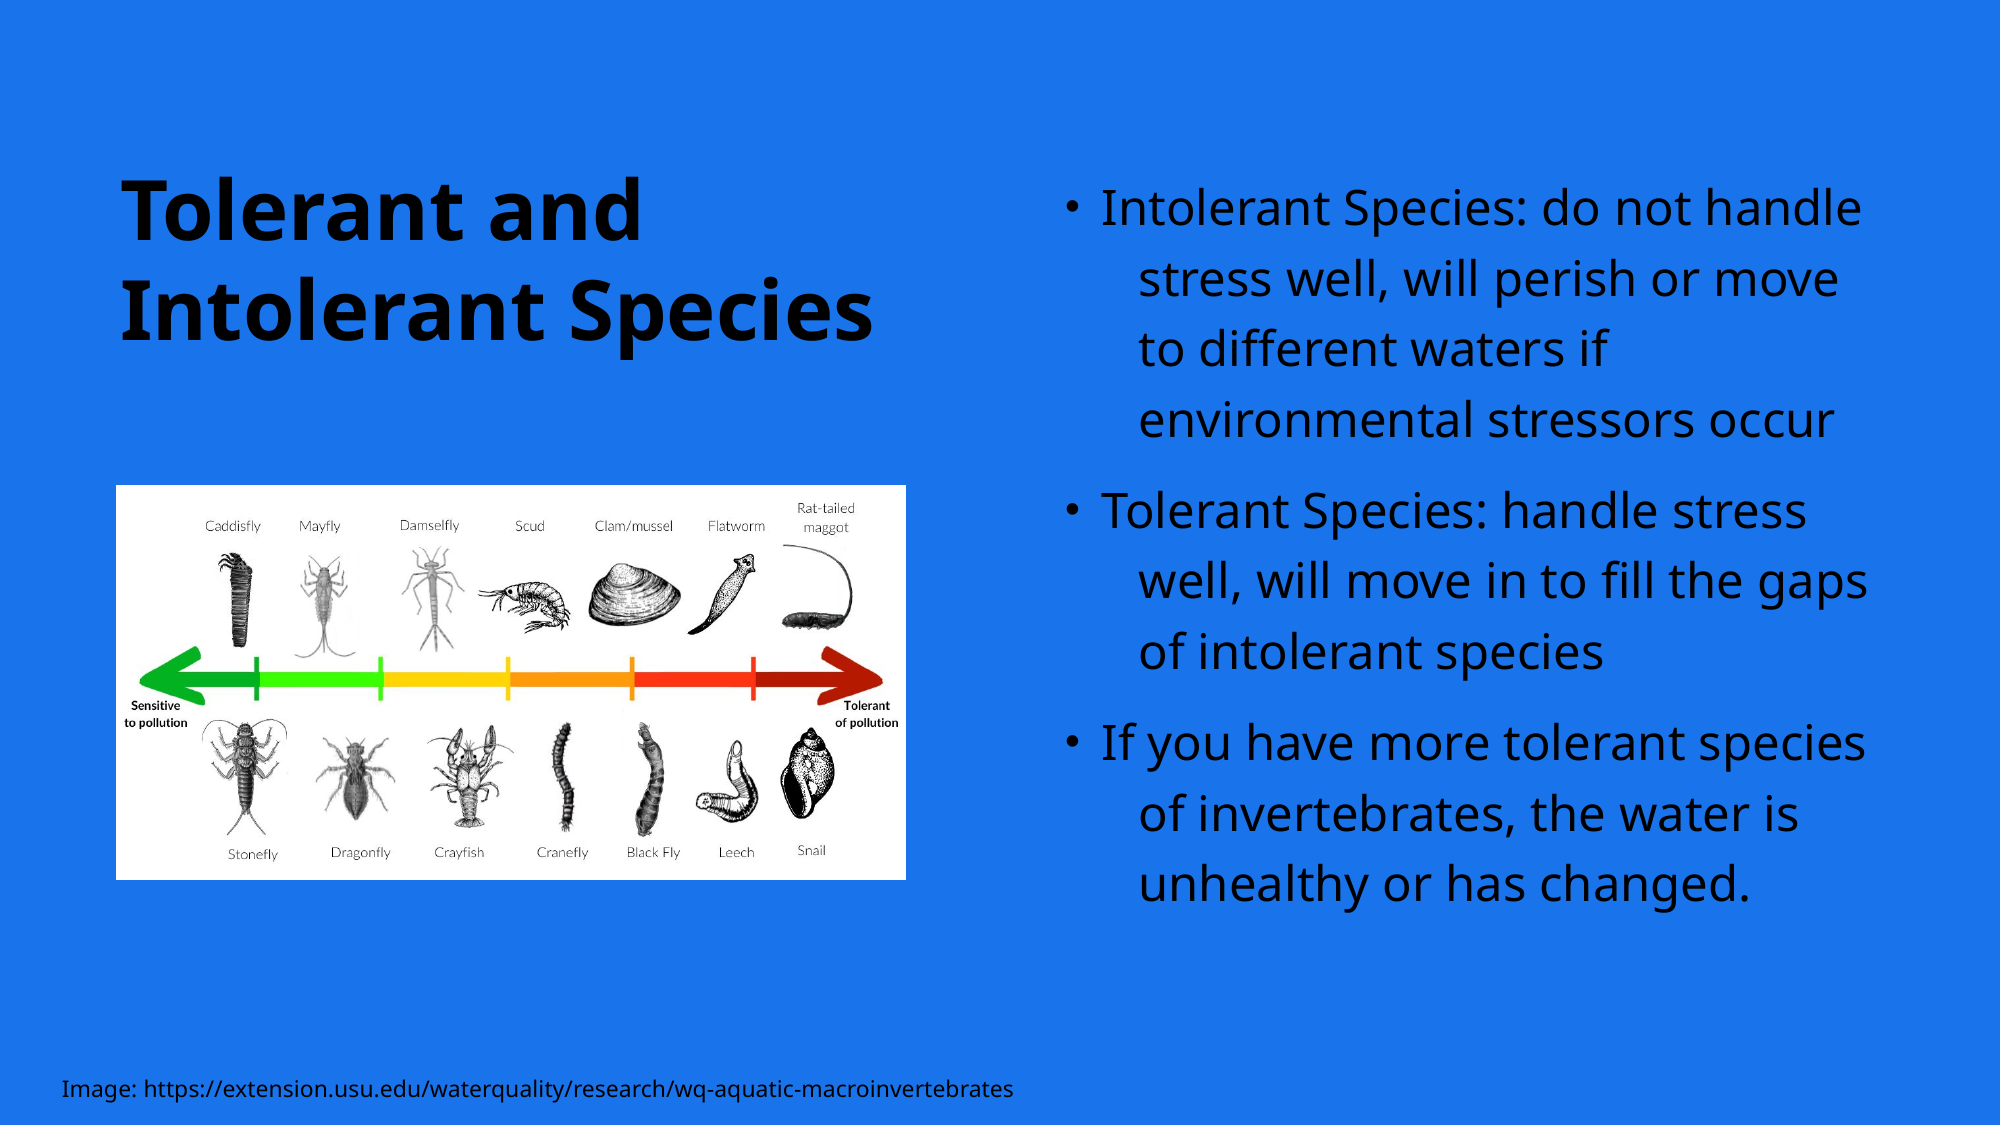

# Tolerant and Intolerant Species
Intolerant Species: do not handle stress well, will perish or move to different waters if environmental stressors occur
Tolerant Species: handle stress well, will move in to fill the gaps of intolerant species
If you have more tolerant species of invertebrates, the water is unhealthy or has changed.
Image: https://extension.usu.edu/waterquality/research/wq-aquatic-macroinvertebrates